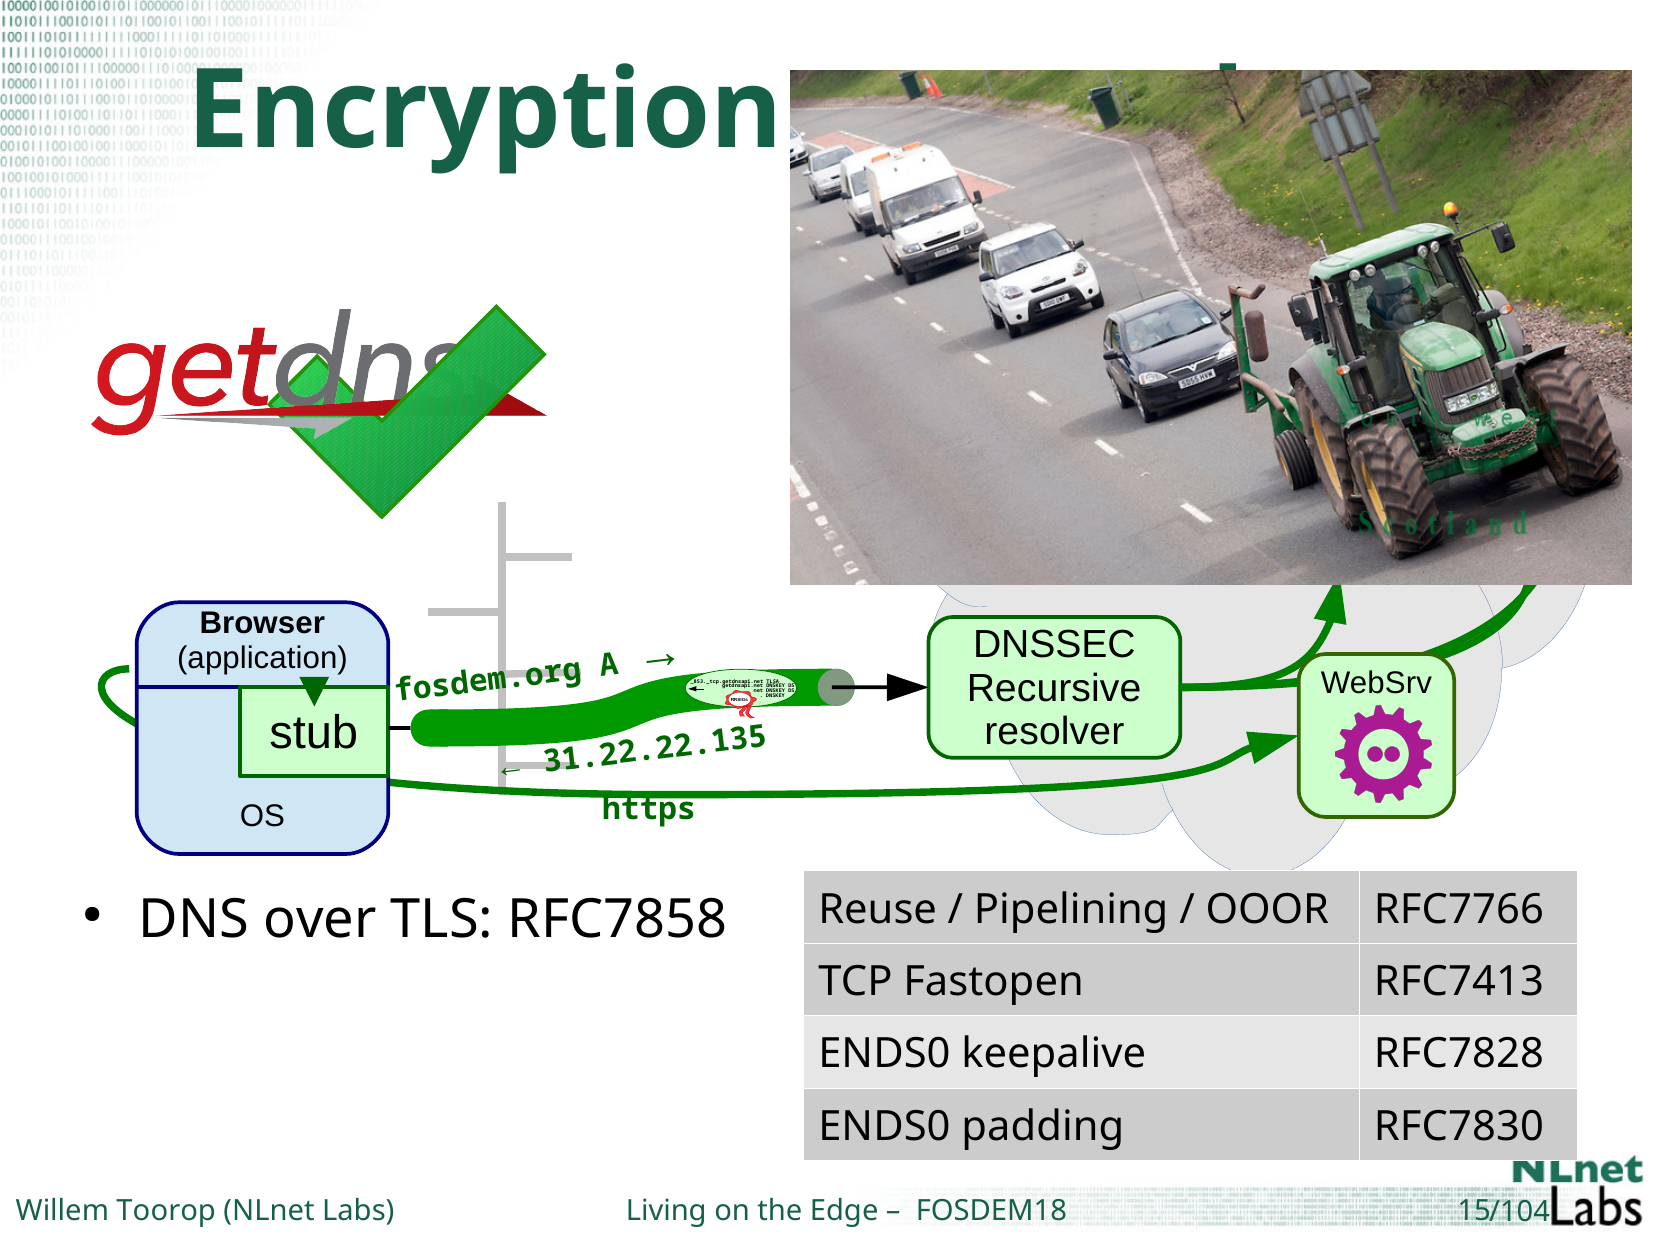

Encryption everywhere
| Reuse / Pipelining / OOOR | RFC7766 |
| --- | --- |
| TCP Fastopen | RFC7413 |
| ENDS0 keepalive | RFC7828 |
| ENDS0 padding | RFC7830 |
# DNS over TLS: RFC7858